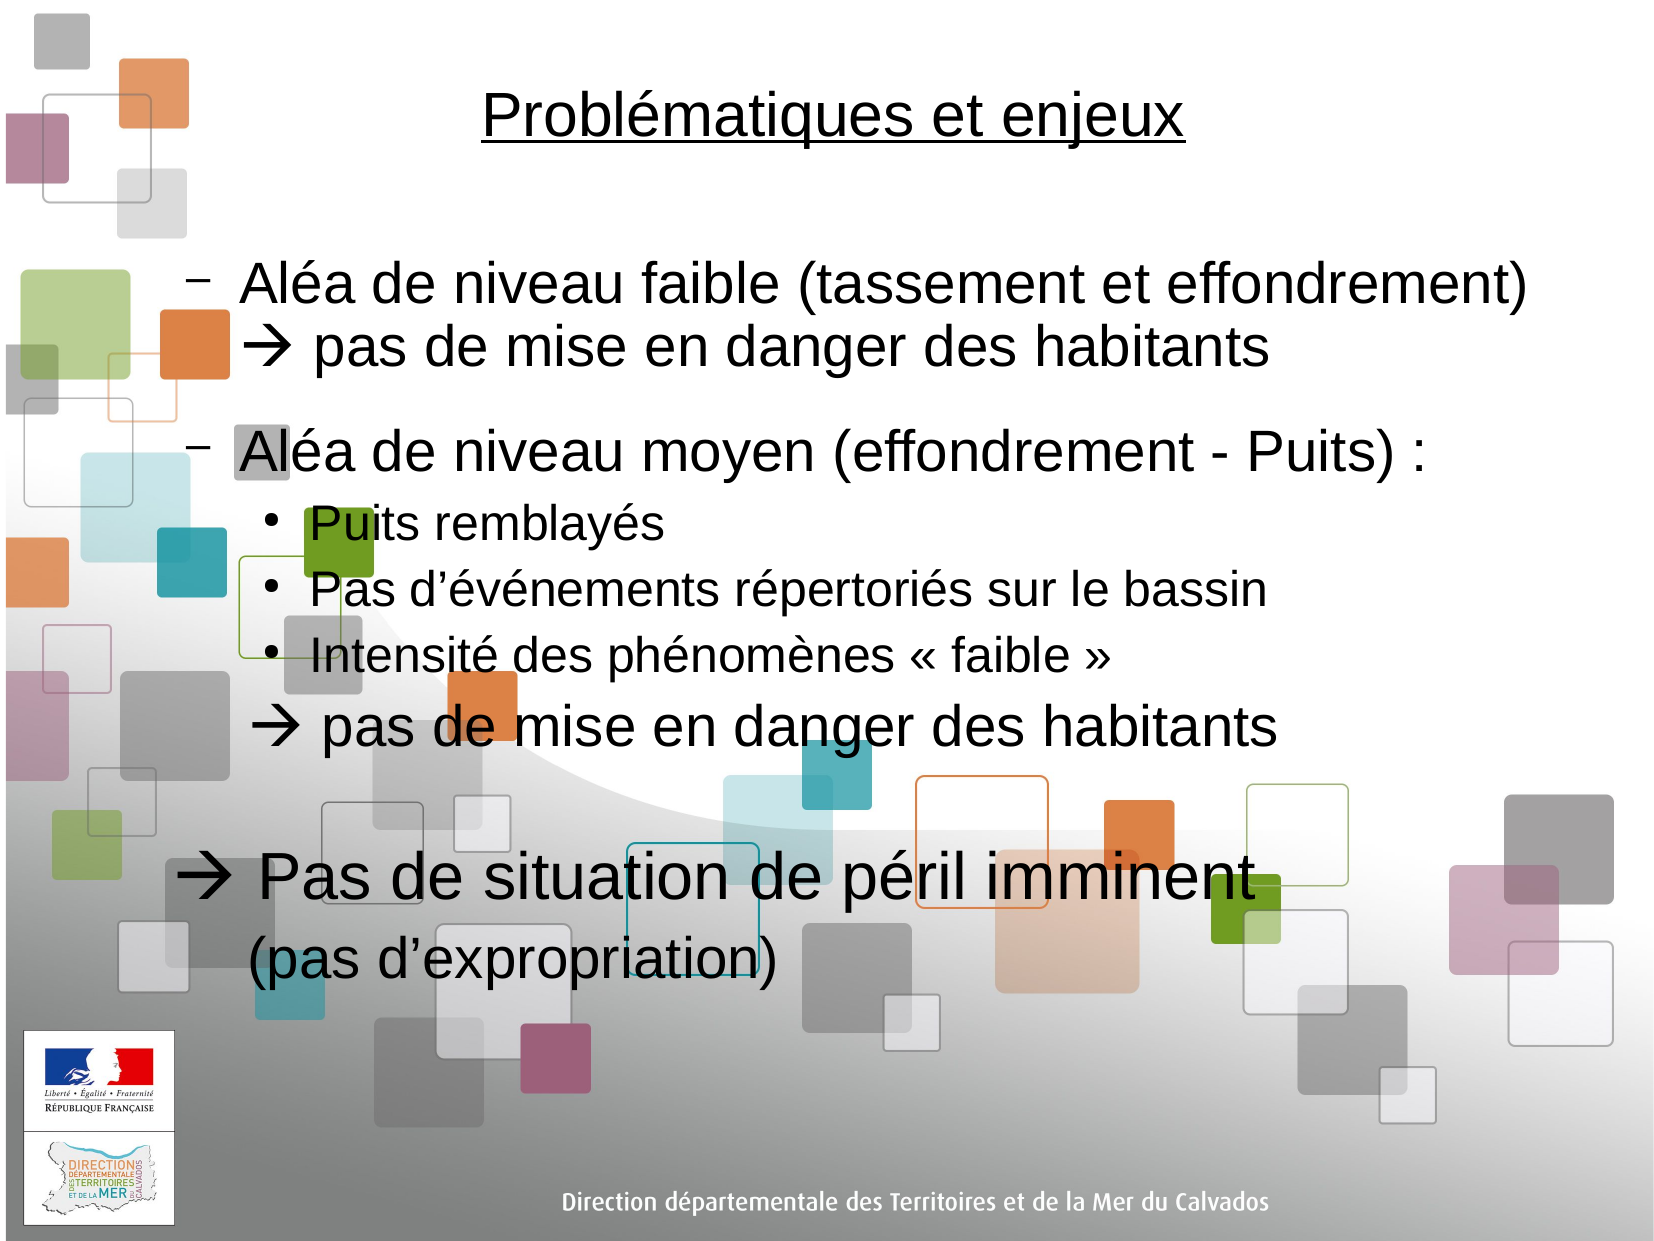

#
Problématiques et enjeux
Aléa de niveau faible (tassement et effondrement)  pas de mise en danger des habitants
Aléa de niveau moyen (effondrement - Puits) :
Puits remblayés
Pas d’événements répertoriés sur le bassin
Intensité des phénomènes « faible »
 pas de mise en danger des habitants
	  Pas de situation de péril imminent
		(pas d’expropriation)